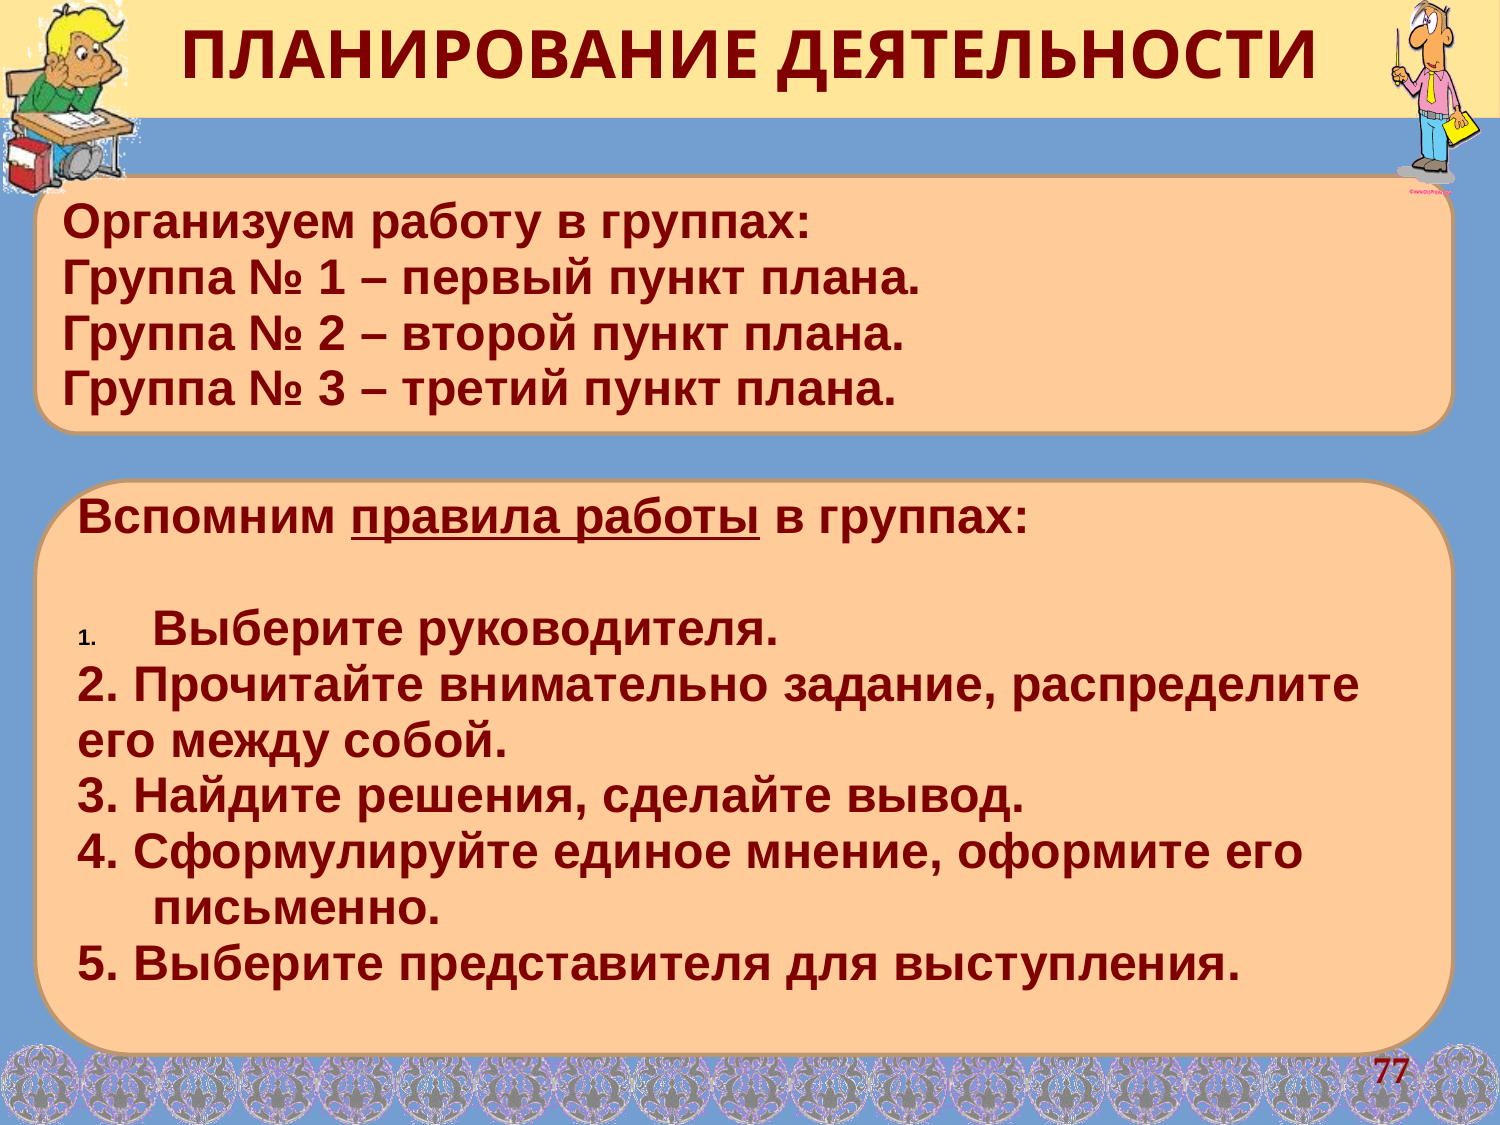

# ПЛАНИРОВАНИЕ ДЕЯТЕЛЬНОСТИ
Организуем работу в группах:
Группа № 1 – первый пункт плана.
Группа № 2 – второй пункт плана.
Группа № 3 – третий пункт плана.
Вспомним правила работы в группах:
Выберите руководителя.
2. Прочитайте внимательно задание, распределите его между собой.
3. Найдите решения, сделайте вывод.
4. Сформулируйте единое мнение, оформите его письменно.
5. Выберите представителя для выступления.